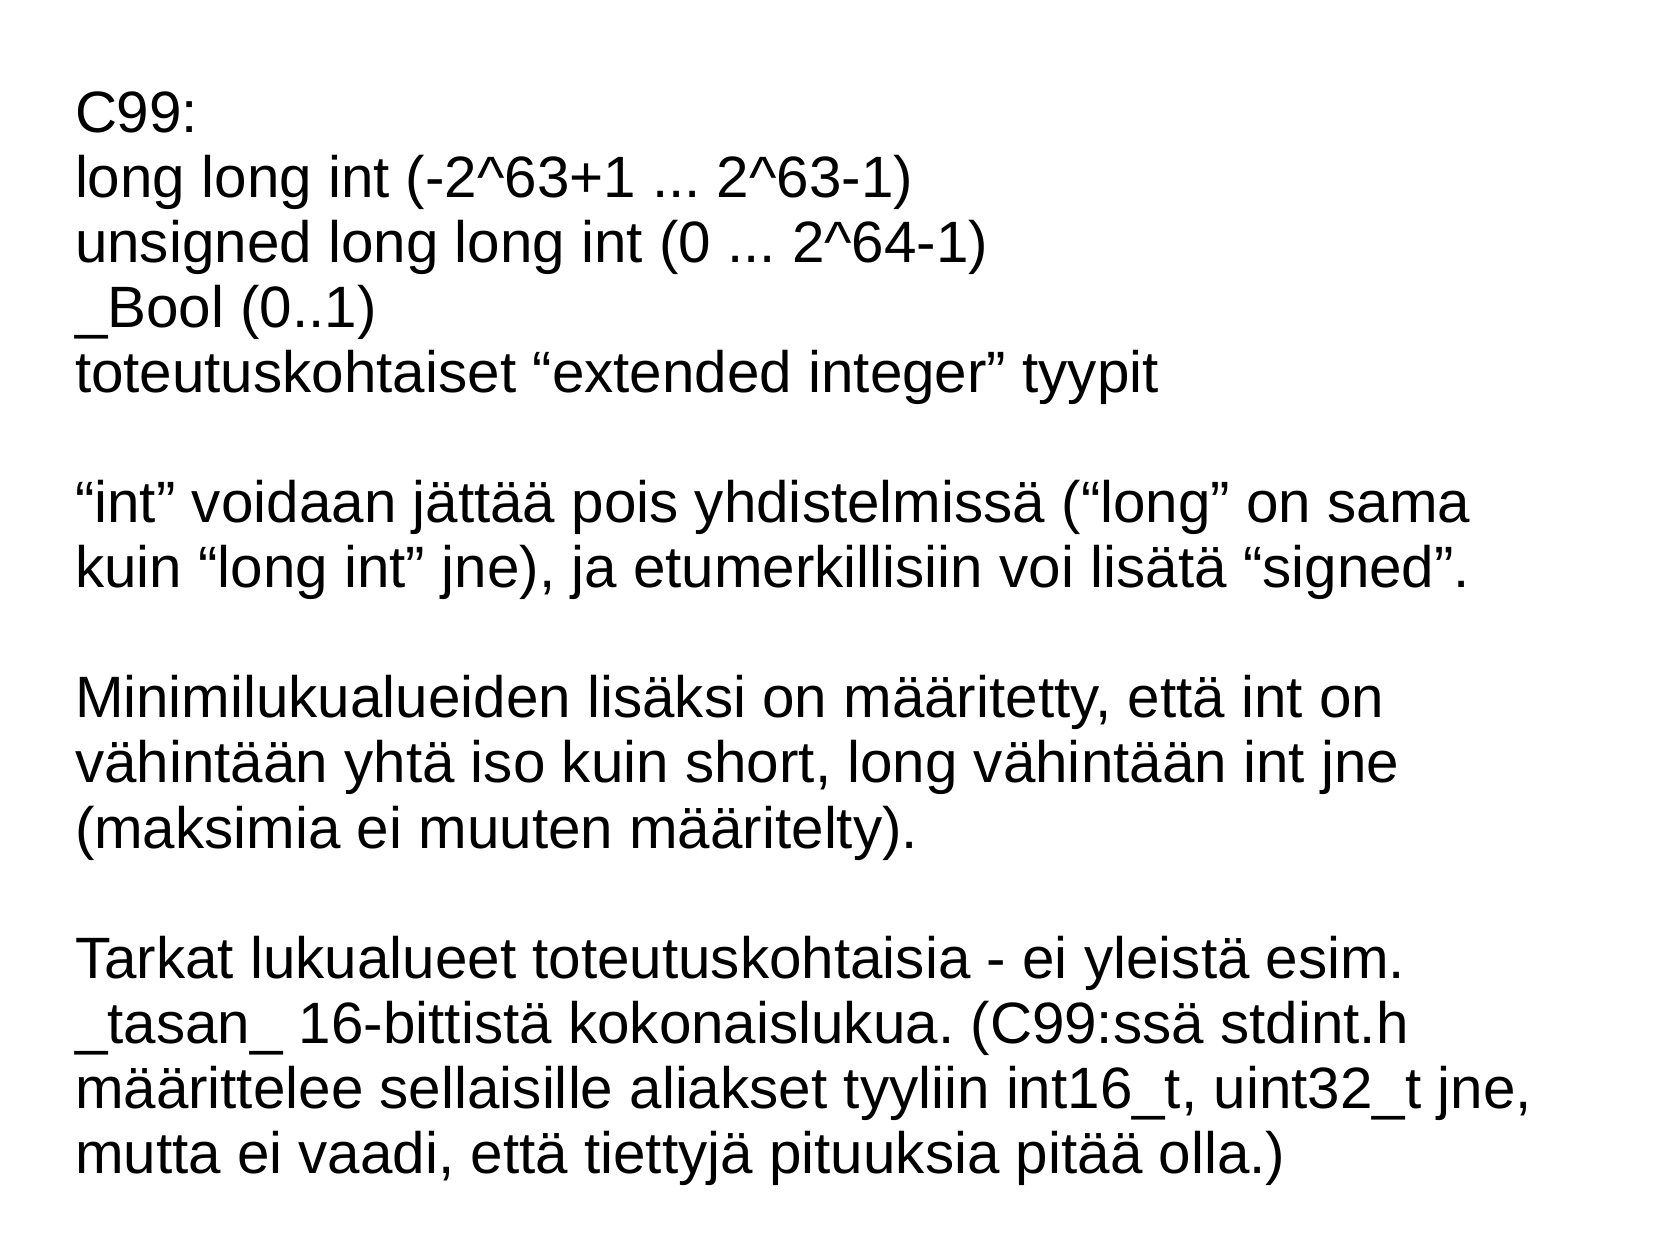

C99:
long long int (-2^63+1 ... 2^63-1)
unsigned long long int (0 ... 2^64-1)
_Bool (0..1)
toteutuskohtaiset “extended integer” tyypit
“int” voidaan jättää pois yhdistelmissä (“long” on sama kuin “long int” jne), ja etumerkillisiin voi lisätä “signed”.
Minimilukualueiden lisäksi on määritetty, että int on vähintään yhtä iso kuin short, long vähintään int jne (maksimia ei muuten määritelty).
Tarkat lukualueet toteutuskohtaisia - ei yleistä esim. _tasan_ 16-bittistä kokonaislukua. (C99:ssä stdint.h määrittelee sellaisille aliakset tyyliin int16_t, uint32_t jne, mutta ei vaadi, että tiettyjä pituuksia pitää olla.)